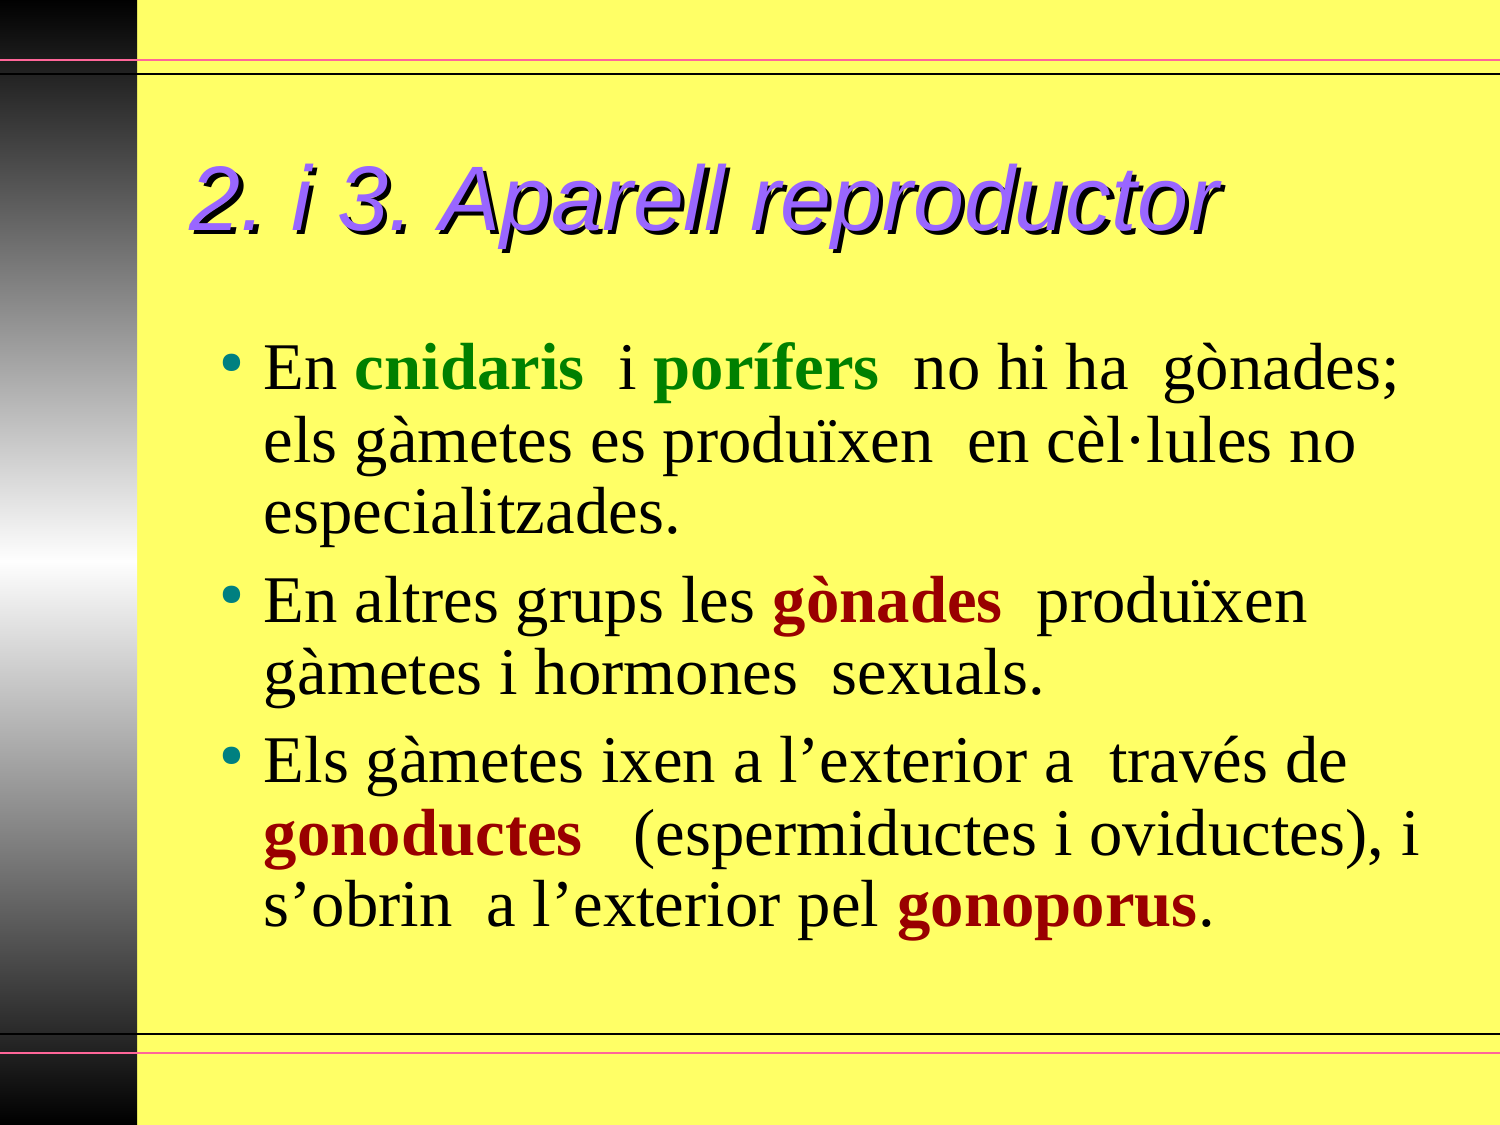

# 2. i 3. Aparell reproductor
En cnidaris i porífers no hi ha gònades; els gàmetes es produïxen en cèl·lules no especialitzades.
En altres grups les gònades produïxen gàmetes i hormones sexuals.
Els gàmetes ixen a l’exterior a través de gonoductes (espermiductes i oviductes), i s’obrin a l’exterior pel gonoporus.